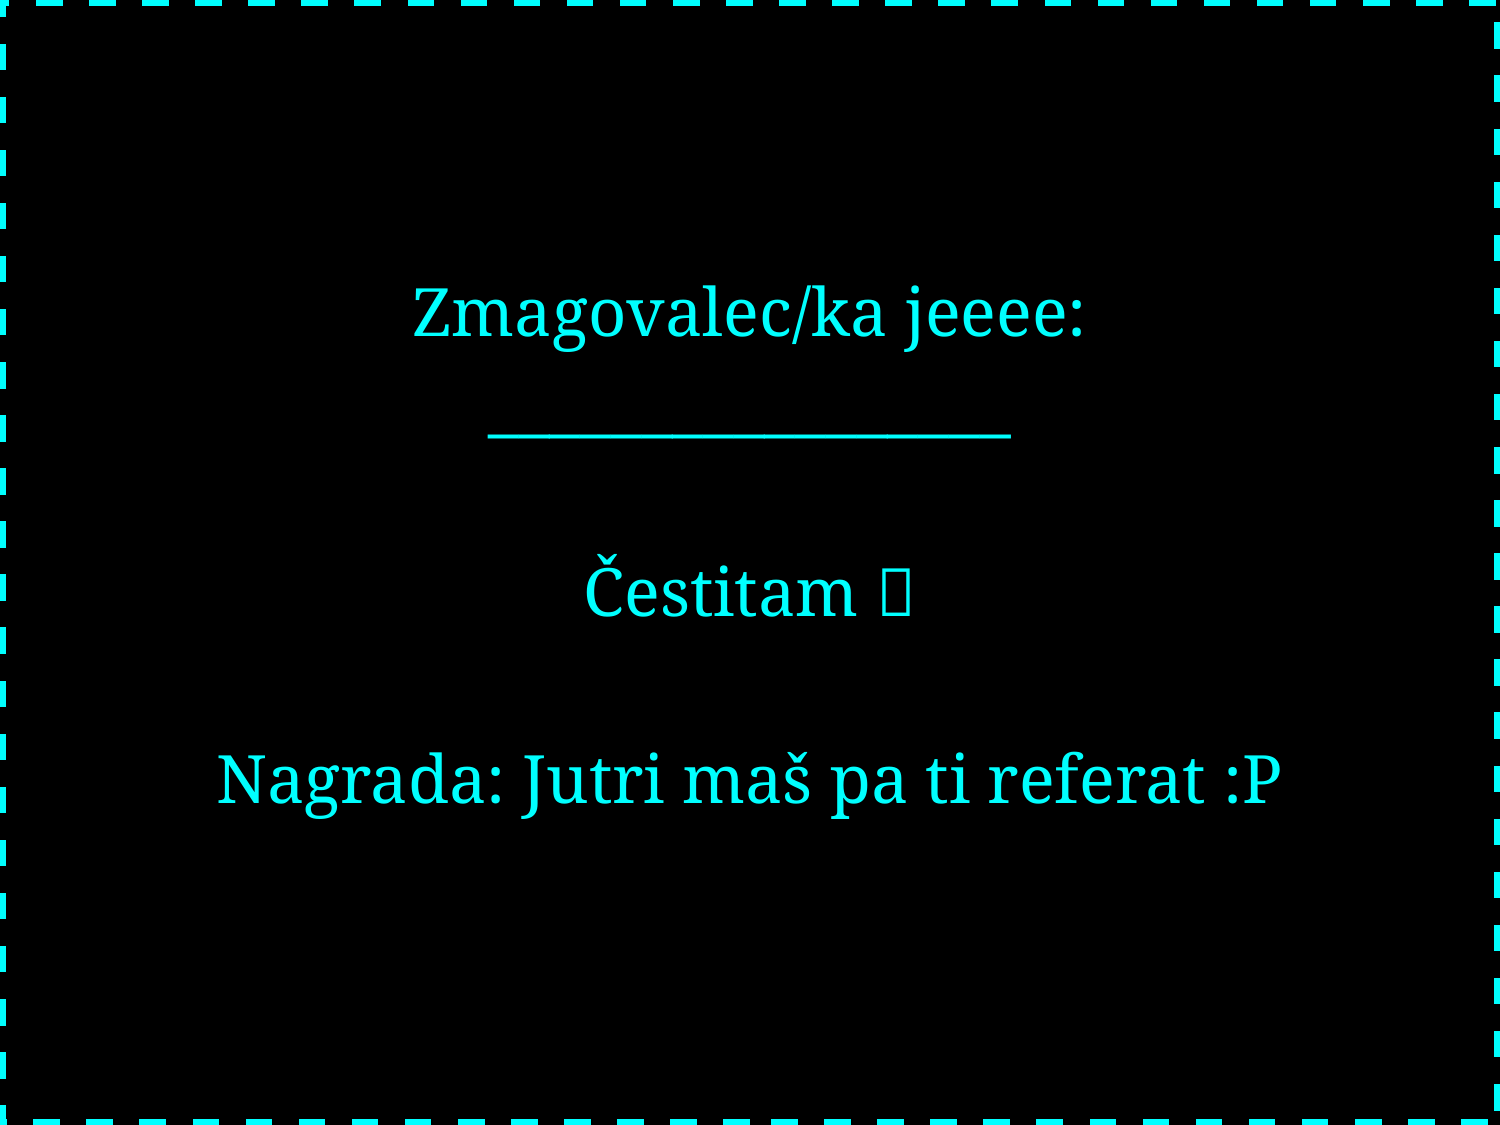

# Zmagovalec/ka jeeee:
_________________
Čestitam 
Nagrada: Jutri maš pa ti referat :P